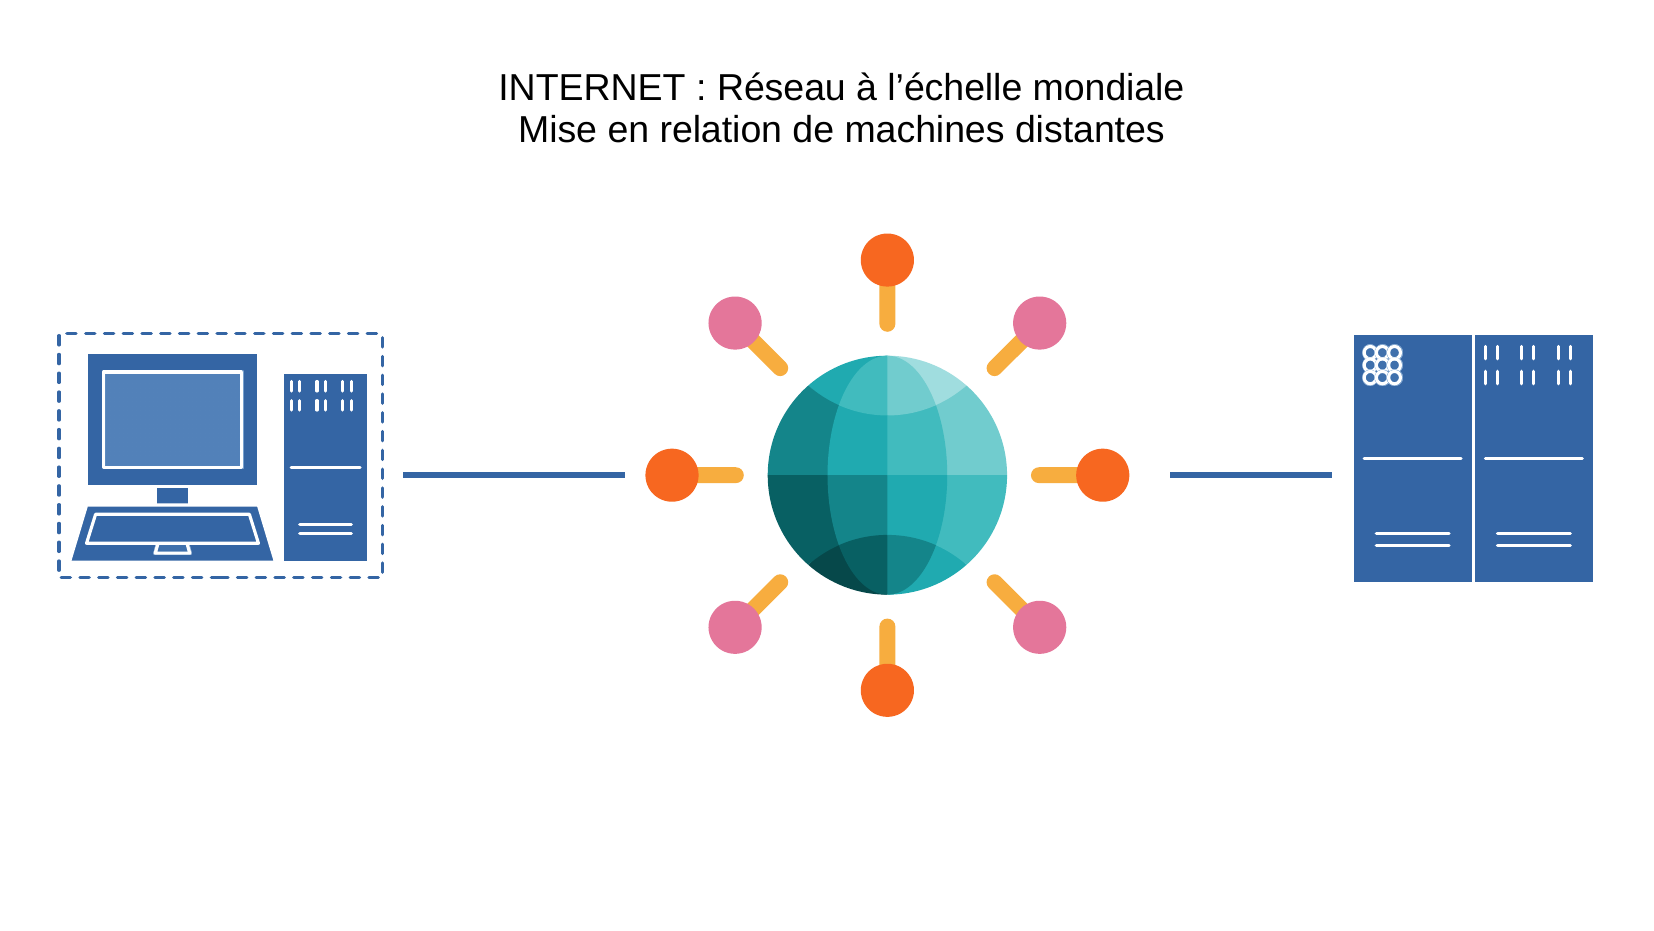

INTERNET : Réseau à l’échelle mondiale
Mise en relation de machines distantes